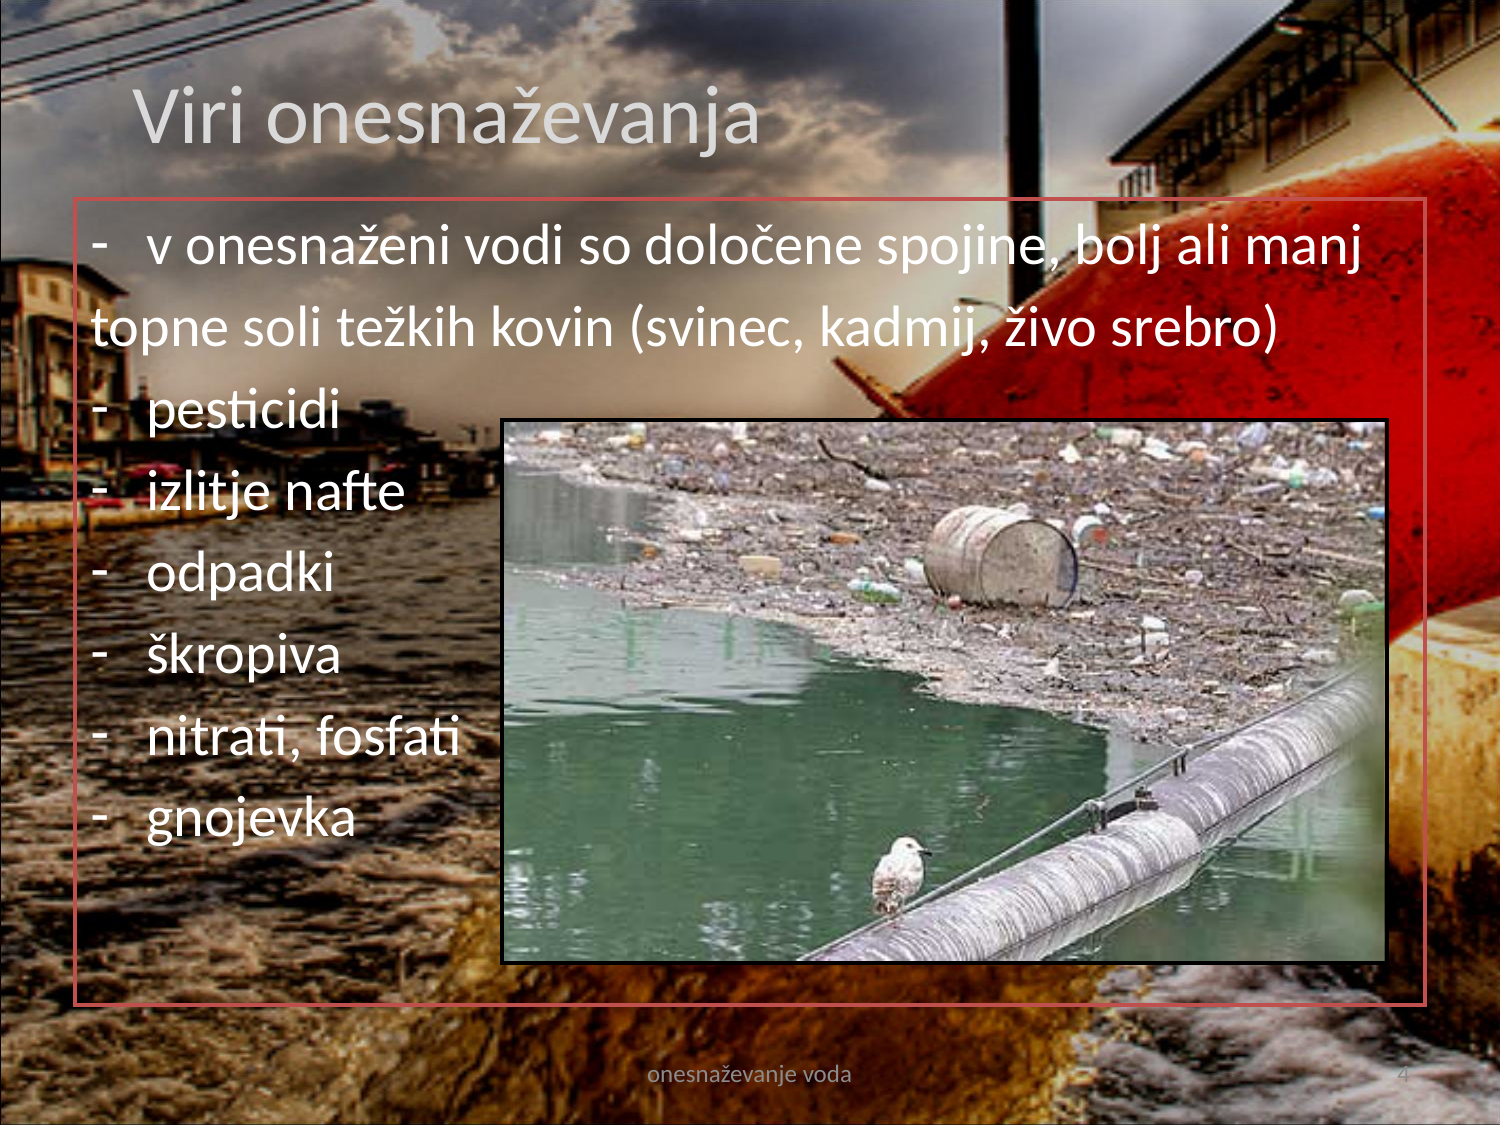

# Viri onesnaževanja
v onesnaženi vodi so določene spojine, bolj ali manj
topne soli težkih kovin (svinec, kadmij, živo srebro)
pesticidi
izlitje nafte
odpadki
škropiva
nitrati, fosfati
gnojevka
onesnaževanje voda